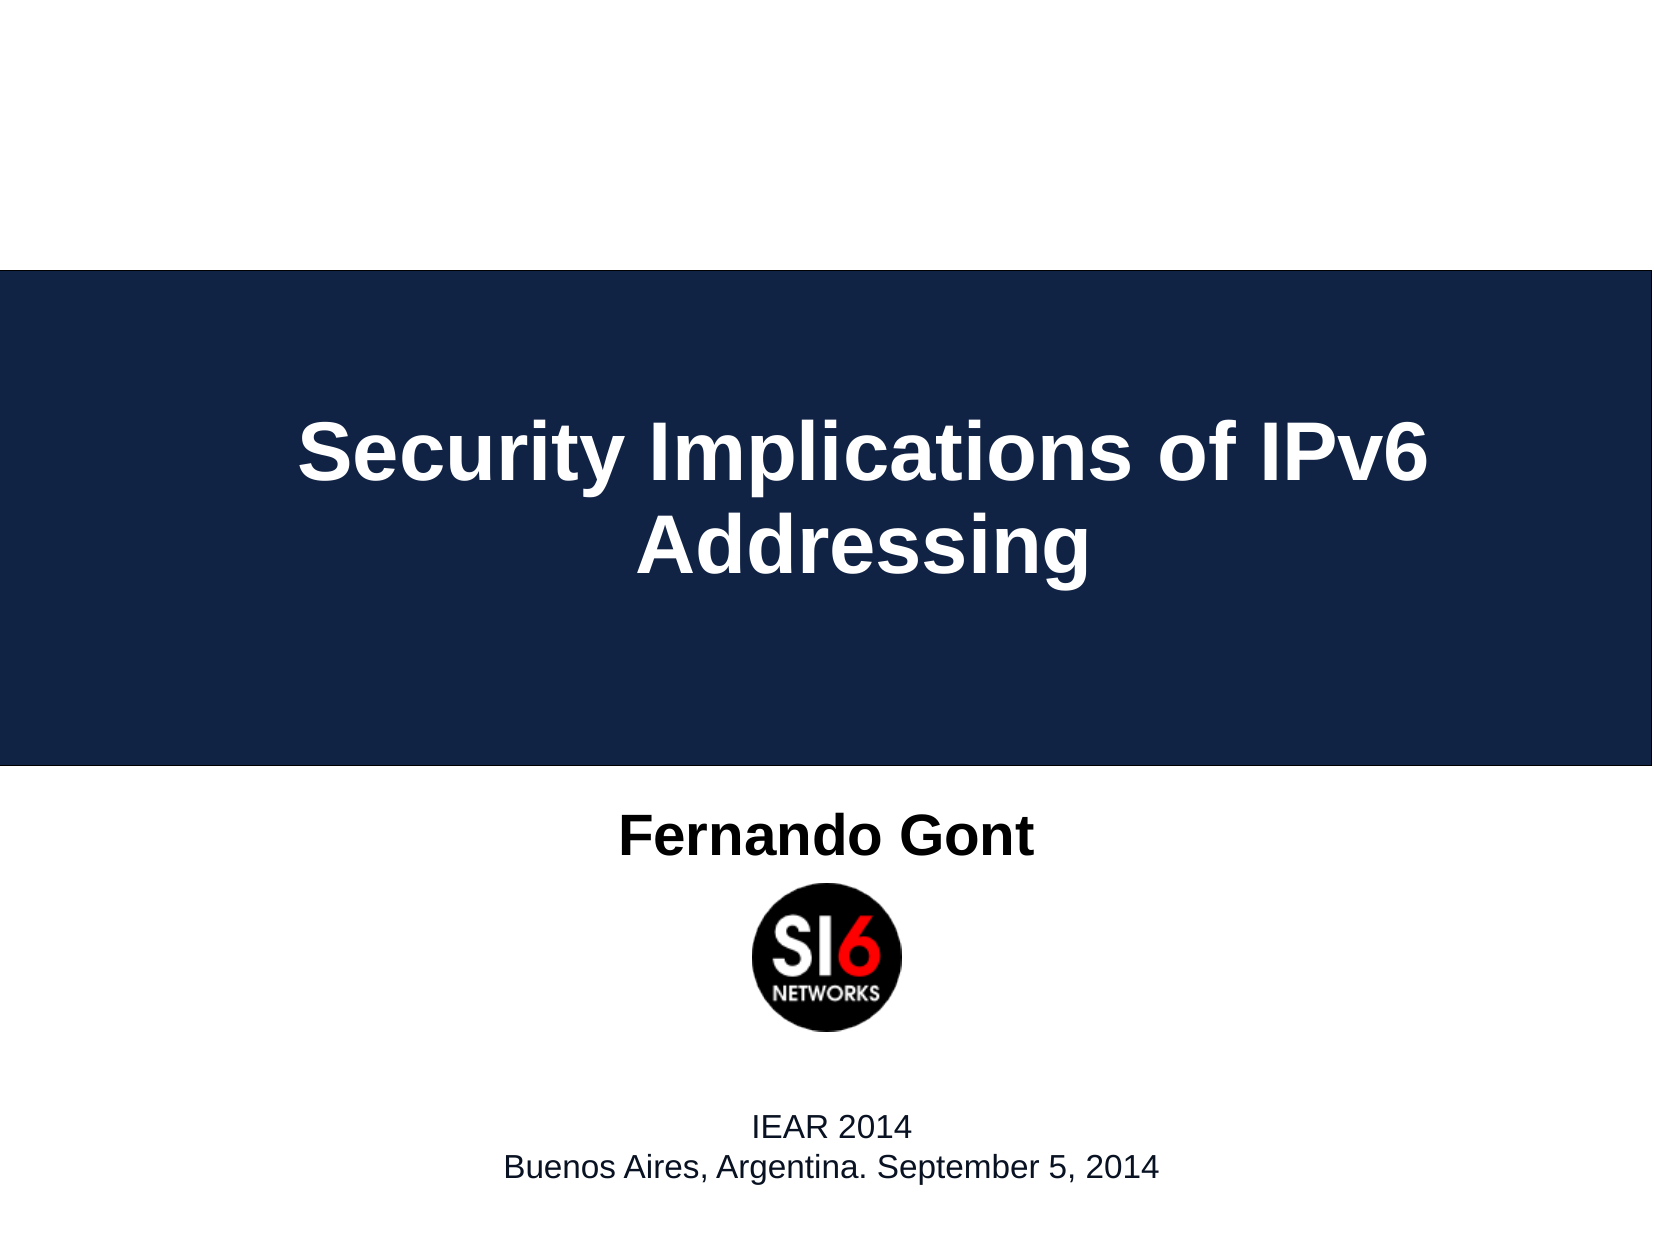

# Security Implications of IPv6 Addressing
IEAR 2014
Buenos Aires, Argentina. September 5, 2014